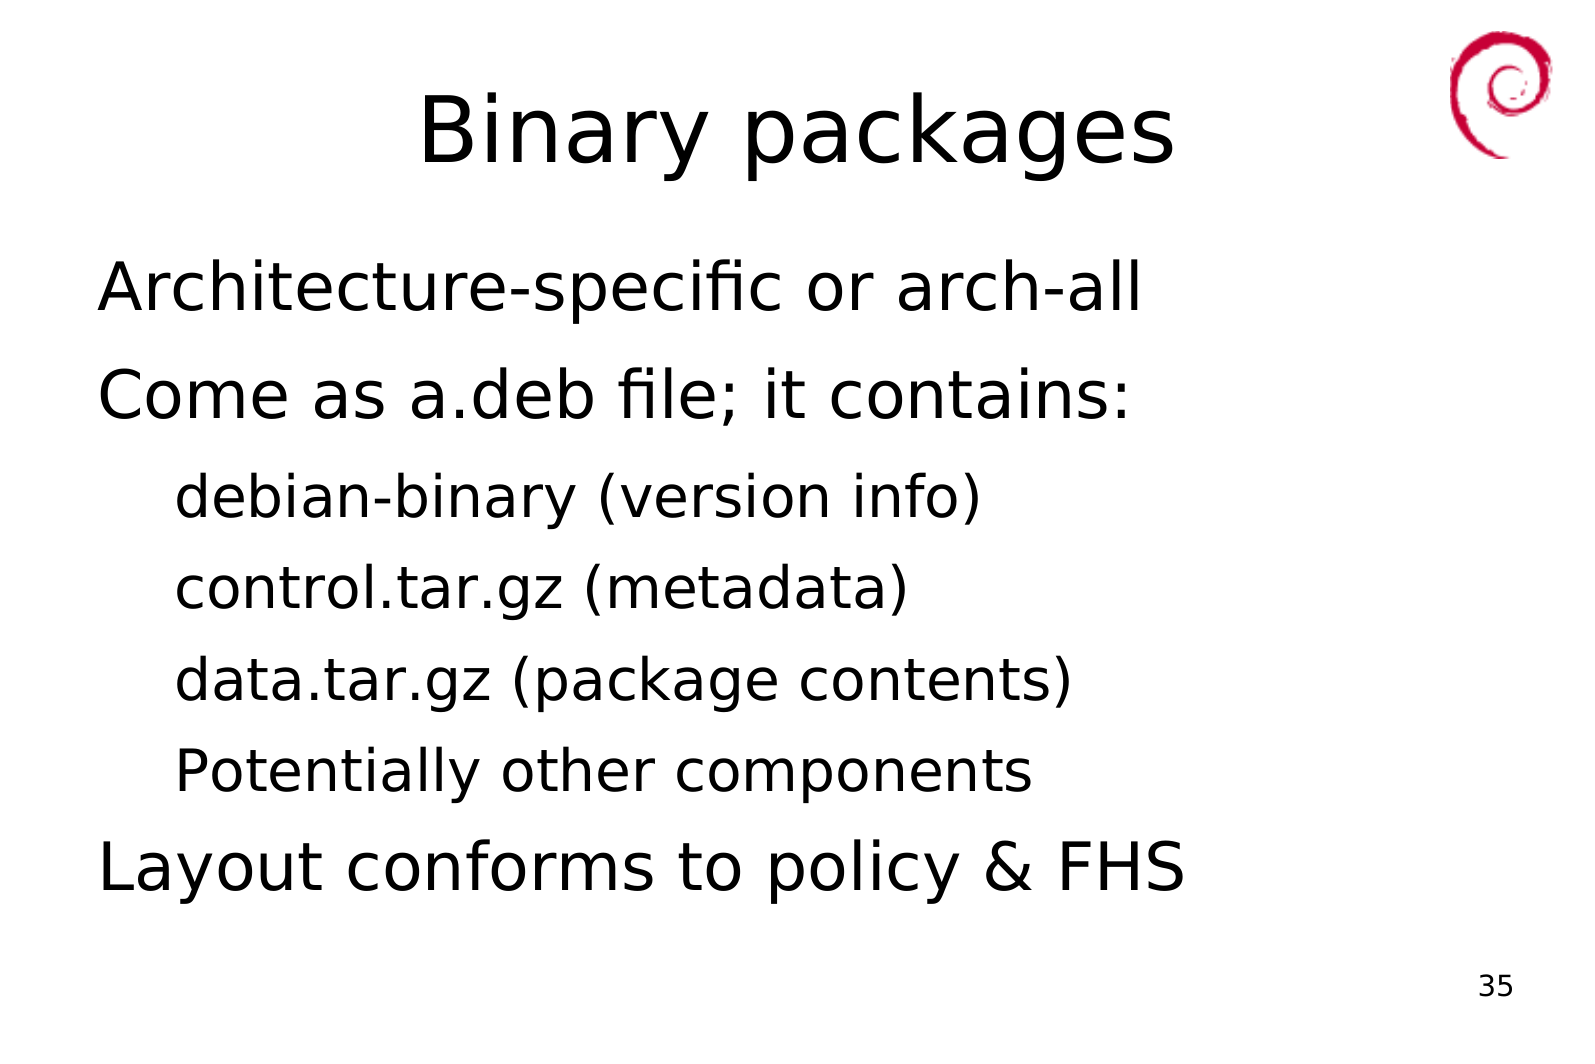

# Binary packages
Architecture-specific or arch-all
Come as a.deb file; it contains:
debian-binary (version info)
control.tar.gz (metadata)
data.tar.gz (package contents)
Potentially other components
Layout conforms to policy & FHS
35